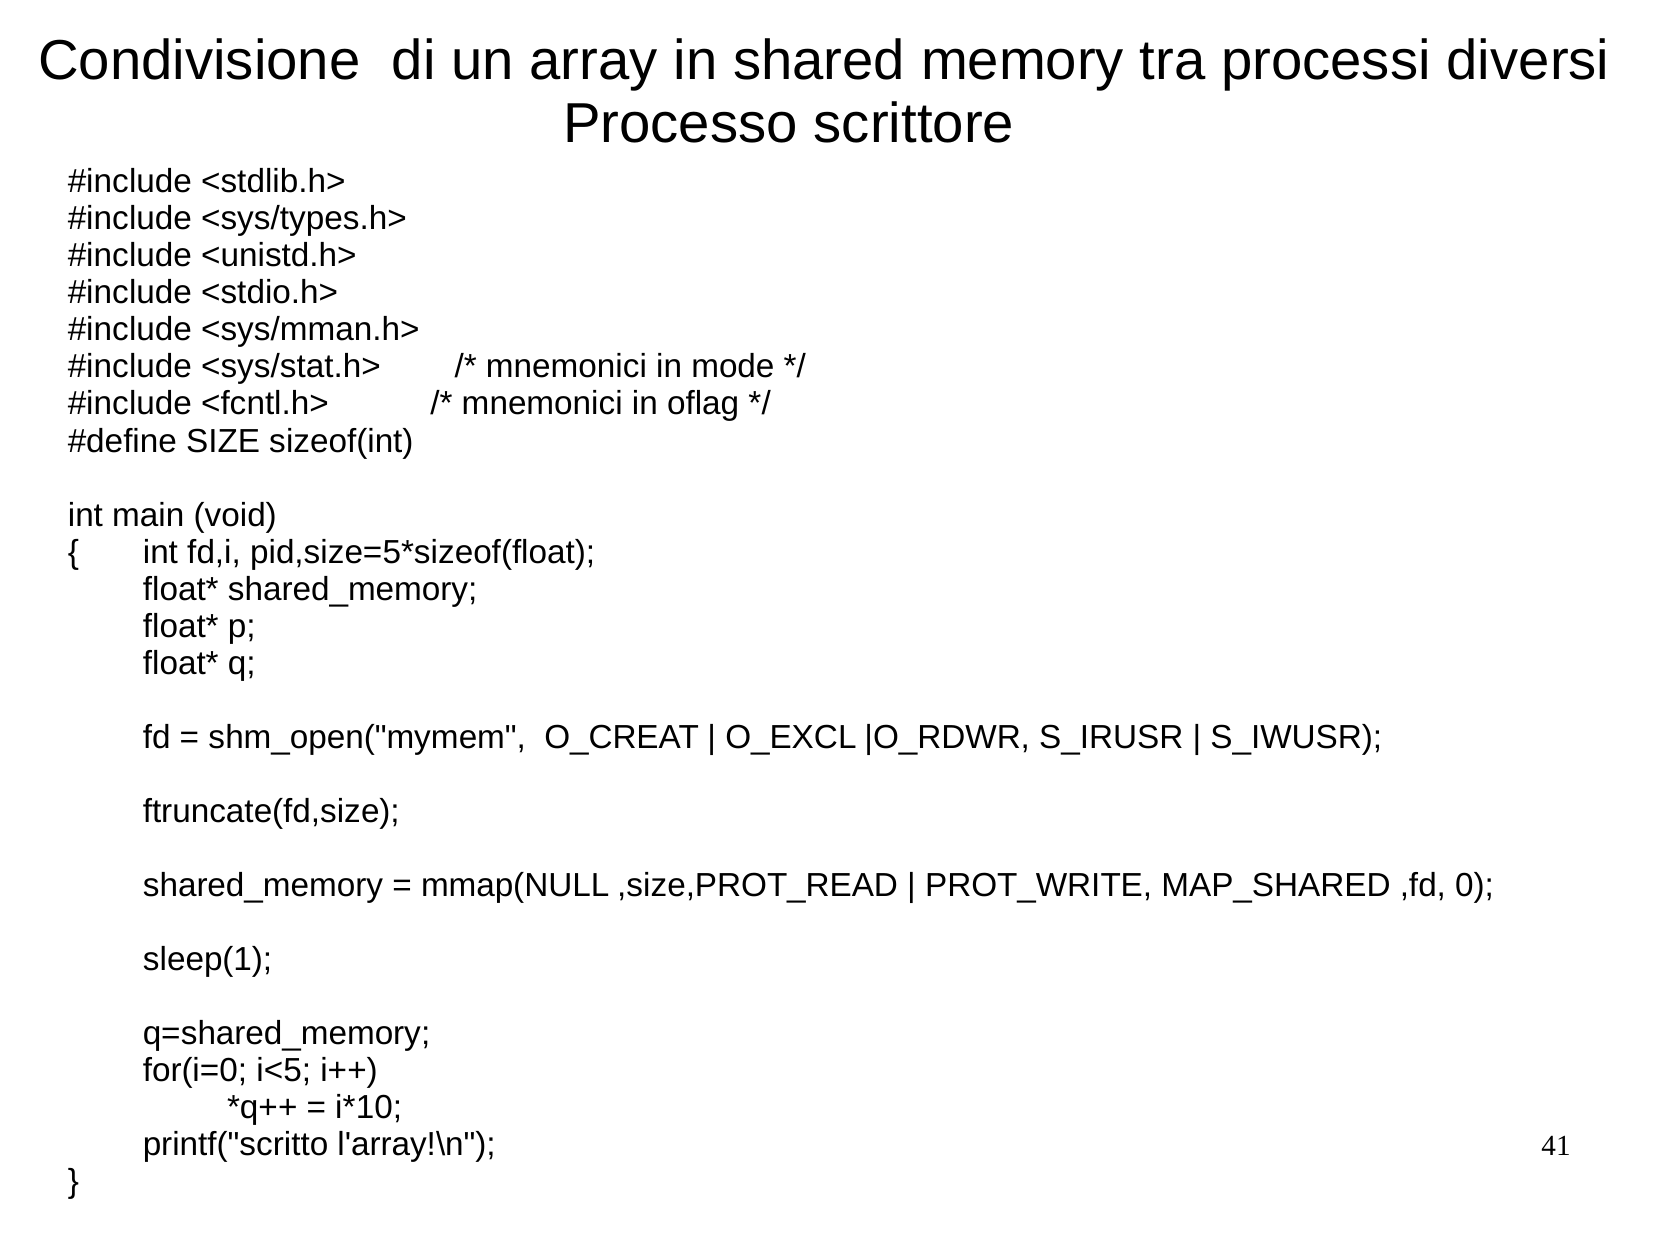

Condivisione di un array in shared memory tra processi diversi
							Processo scrittore
#include <stdlib.h>
#include <sys/types.h>
#include <unistd.h>
#include <stdio.h>
#include <sys/mman.h>
#include <sys/stat.h> /* mnemonici in mode */
#include <fcntl.h> /* mnemonici in oflag */
#define SIZE sizeof(int)
int main (void)
{ 	int fd,i, pid,size=5*sizeof(float);
	float* shared_memory;
	float* p;
	float* q;
	fd = shm_open("mymem", O_CREAT | O_EXCL |O_RDWR, S_IRUSR | S_IWUSR);
 	ftruncate(fd,size);
 	shared_memory = mmap(NULL ,size,PROT_READ | PROT_WRITE, MAP_SHARED ,fd, 0);
	sleep(1);
	q=shared_memory;
	for(i=0; i<5; i++)
		 *q++ = i*10;
	printf("scritto l'array!\n");
}
#
41